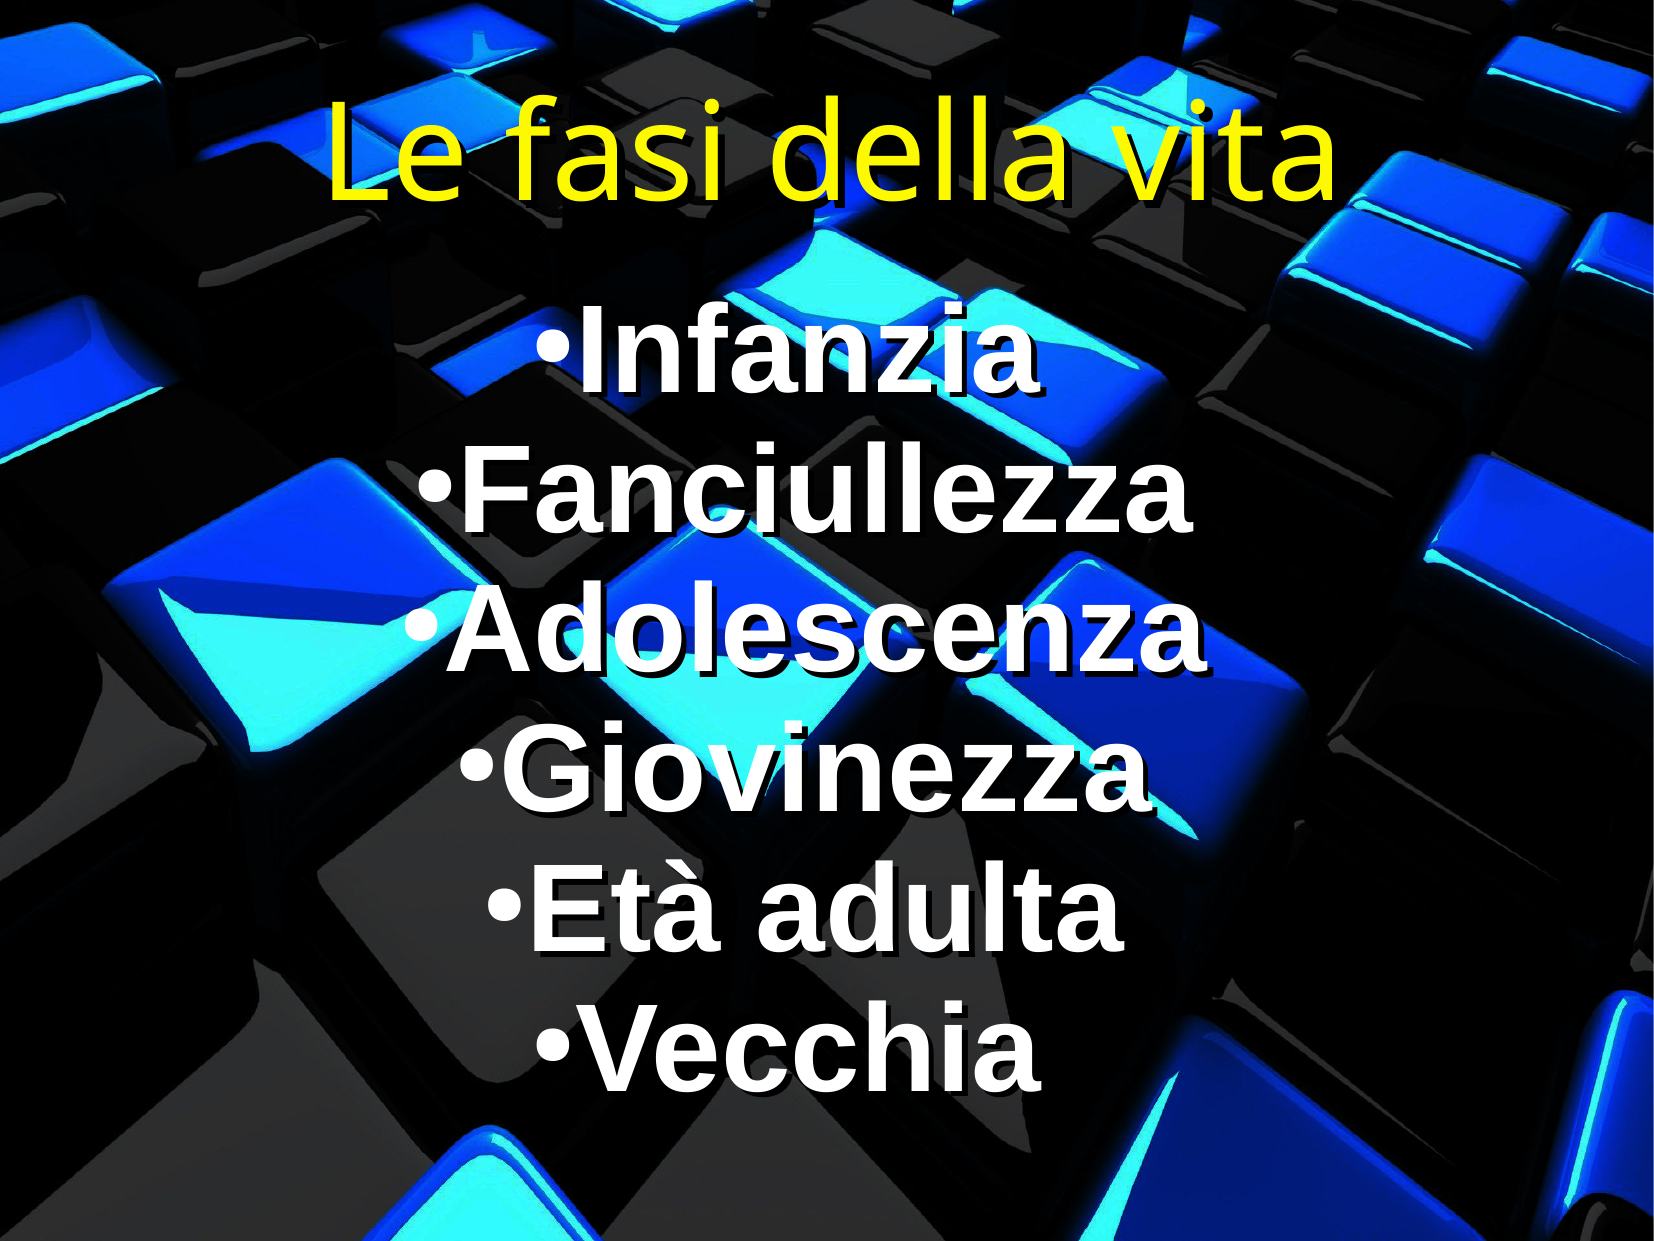

Le fasi della vita
Infanzia
Fanciullezza
Adolescenza
Giovinezza
Età adulta
Vecchia